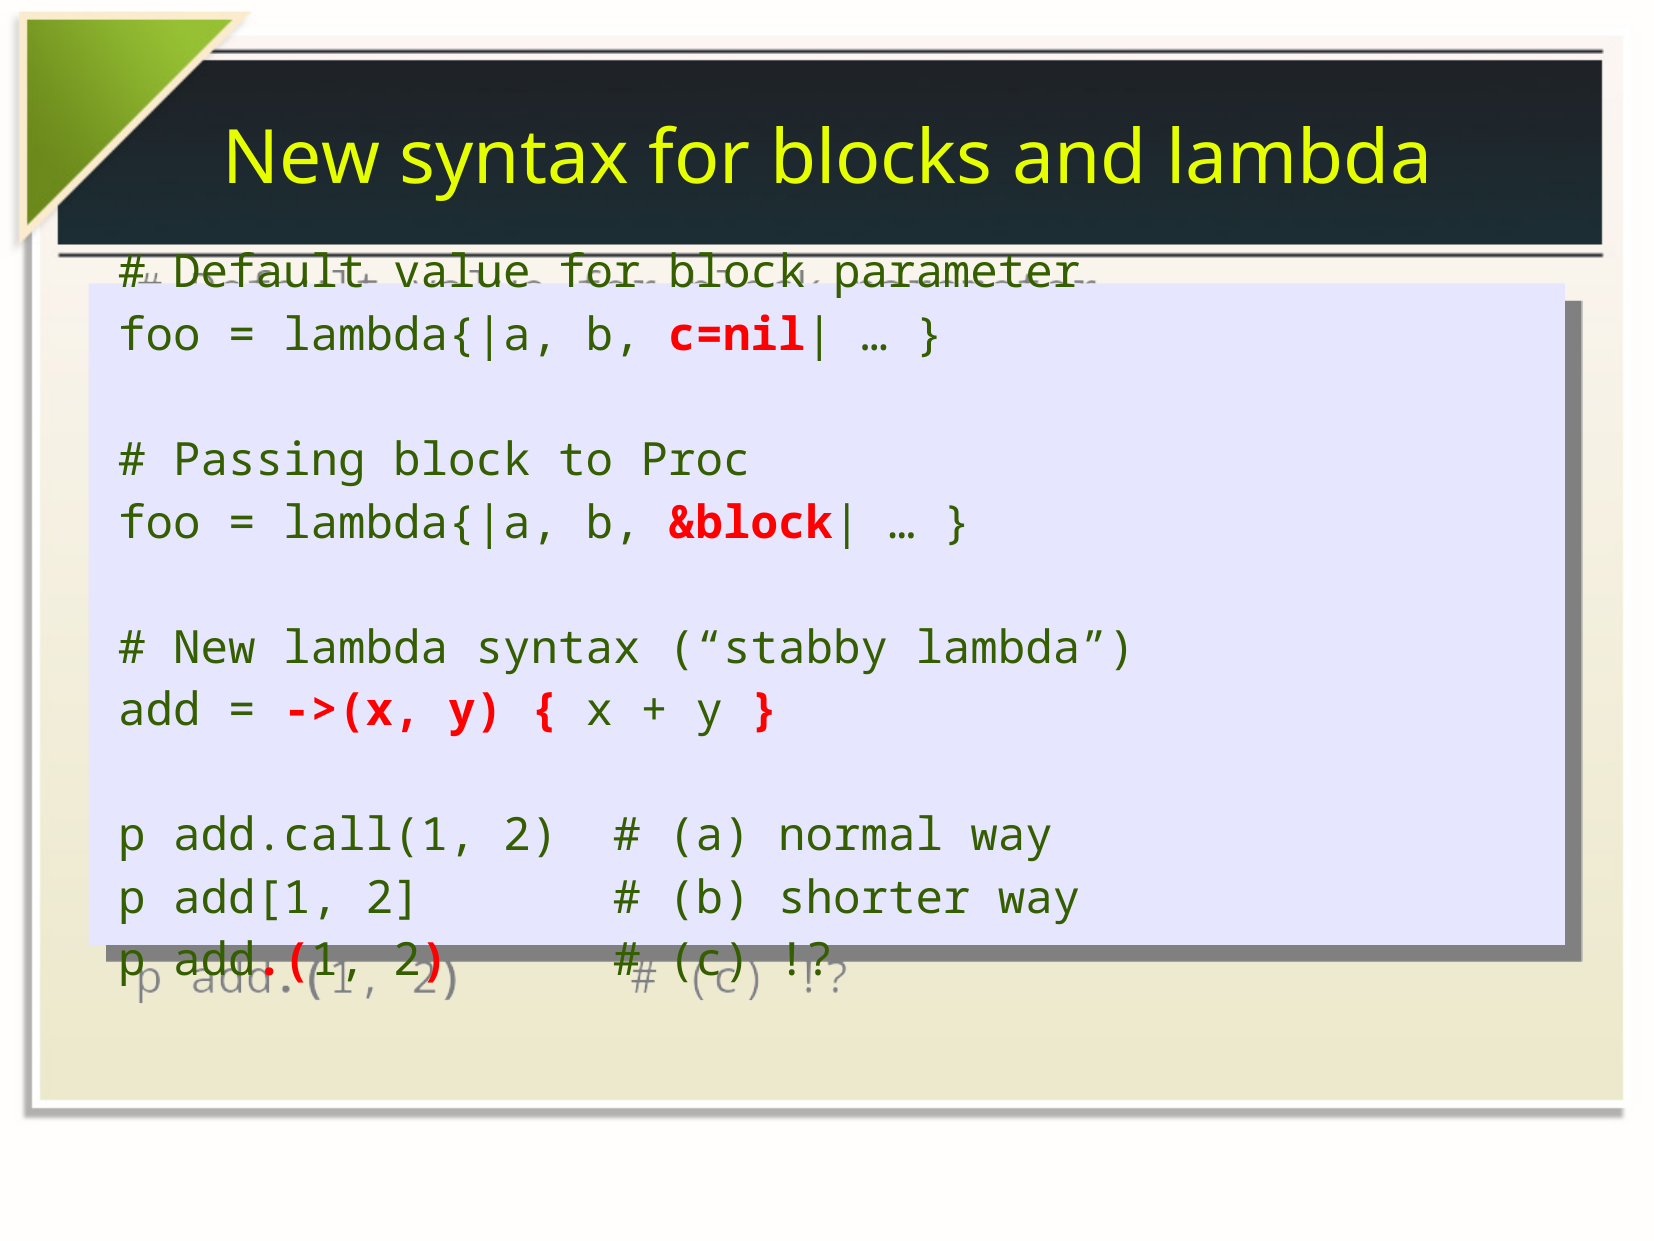

# New syntax for blocks and lambda
# Default value for block parameter
foo = lambda{|a, b, c=nil| … }
# Passing block to Proc
foo = lambda{|a, b, &block| … }
# New lambda syntax (“stabby lambda”)
add = ->(x, y) { x + y }
p add.call(1, 2) # (a) normal way
p add[1, 2] # (b) shorter way
p add.(1, 2) # (c) !?